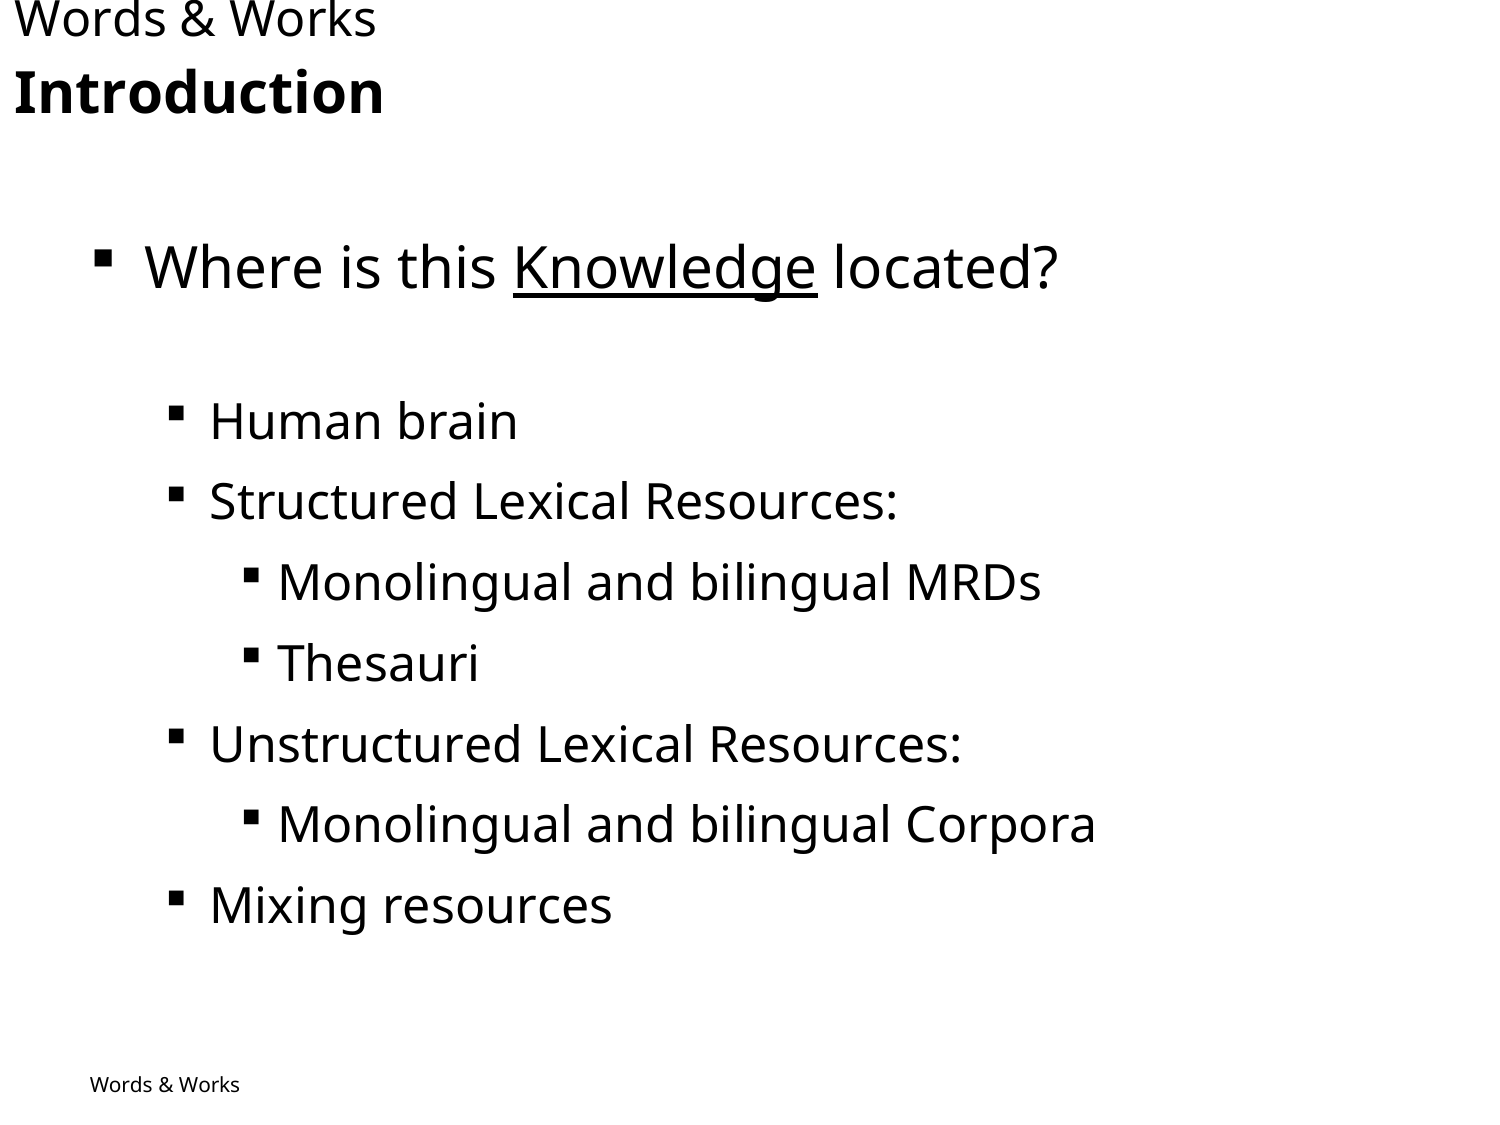

Words & Works
Introduction
# Where is this Knowledge located?
Human brain
Structured Lexical Resources:
Monolingual and bilingual MRDs
Thesauri
Unstructured Lexical Resources:
Monolingual and bilingual Corpora
Mixing resources